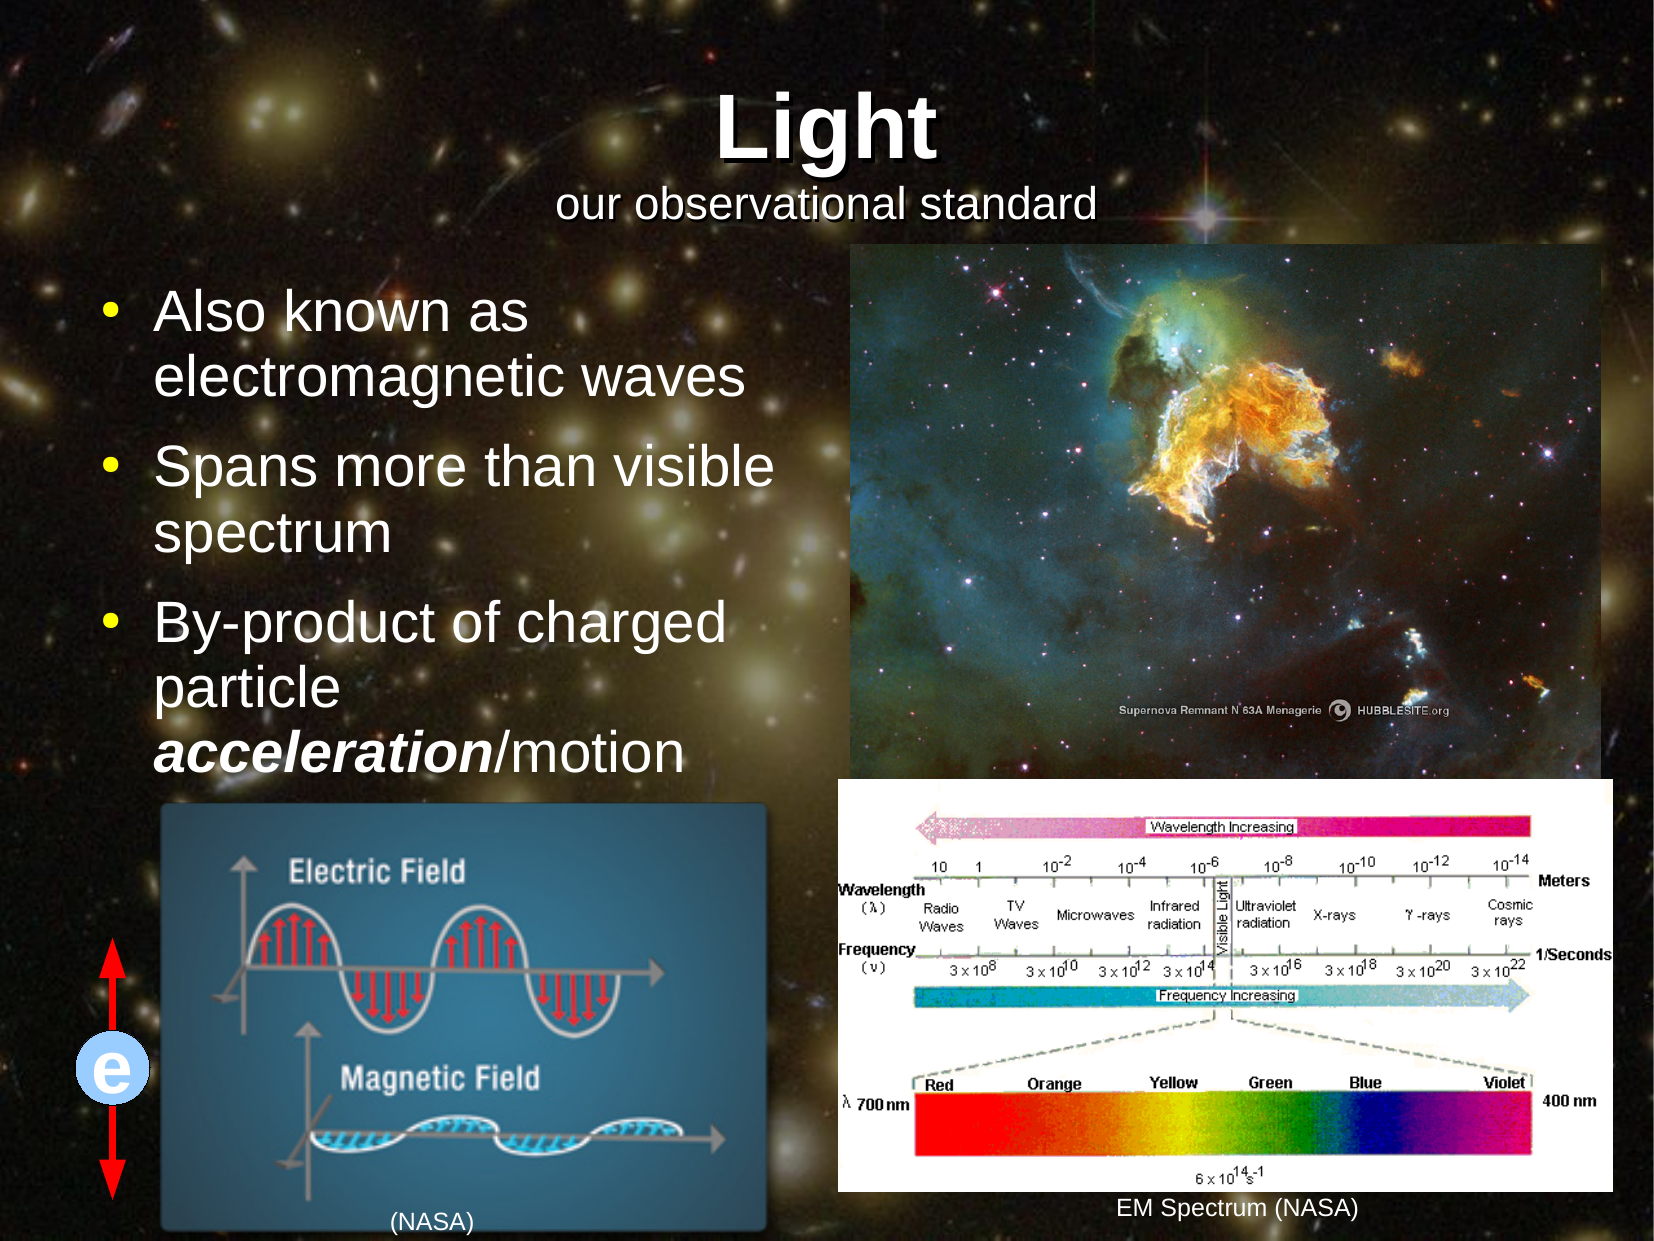

# Light our observational standard
Also known as electromagnetic waves
Spans more than visible spectrum
By-product of charged particle acceleration/motion
EM Spectrum (NASA)
(NASA)
e